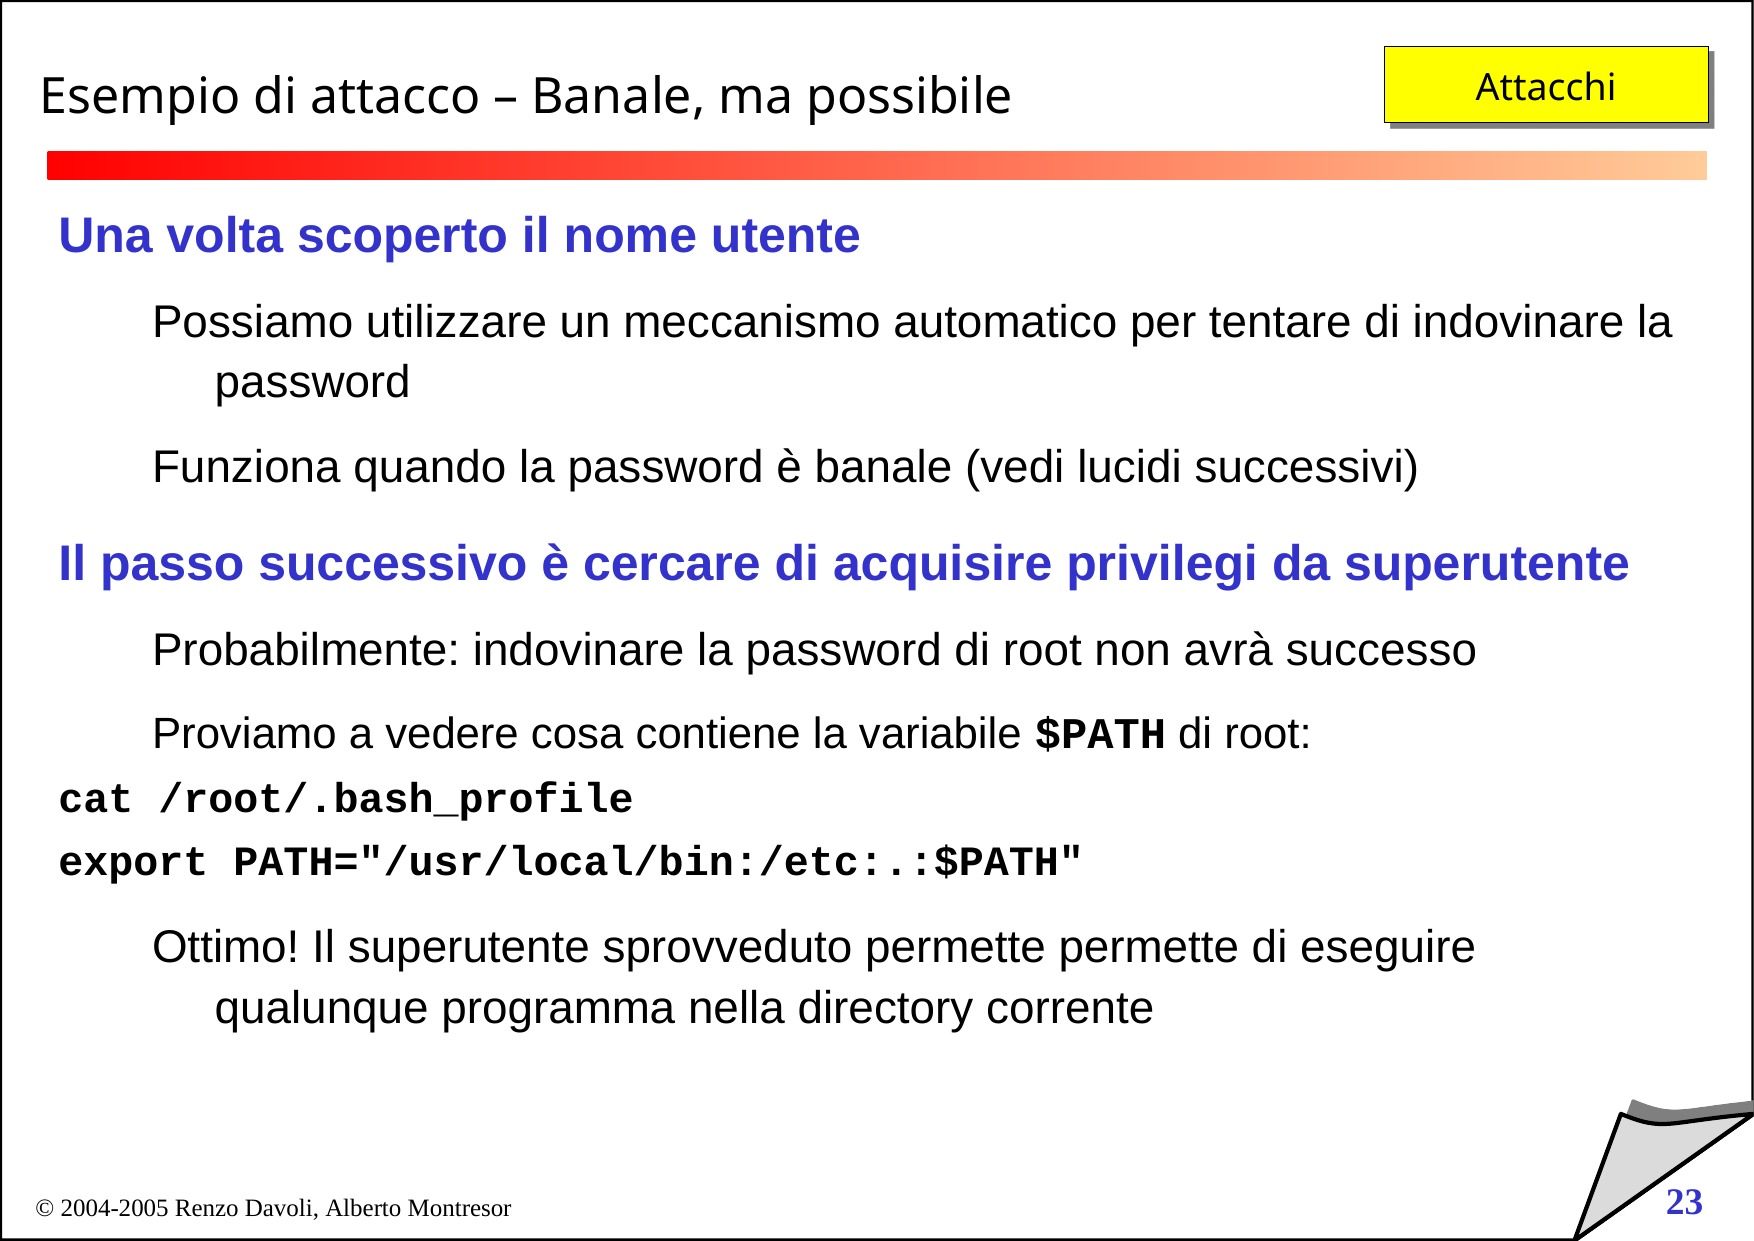

Attacchi
# Esempio di attacco – Banale, ma possibile
Una volta scoperto il nome utente
Possiamo utilizzare un meccanismo automatico per tentare di indovinare la password
Funziona quando la password è banale (vedi lucidi successivi)
Il passo successivo è cercare di acquisire privilegi da superutente
Probabilmente: indovinare la password di root non avrà successo
Proviamo a vedere cosa contiene la variabile $PATH di root:
cat /root/.bash_profile
export PATH="/usr/local/bin:/etc:.:$PATH"
Ottimo! Il superutente sprovveduto permette permette di eseguire qualunque programma nella directory corrente